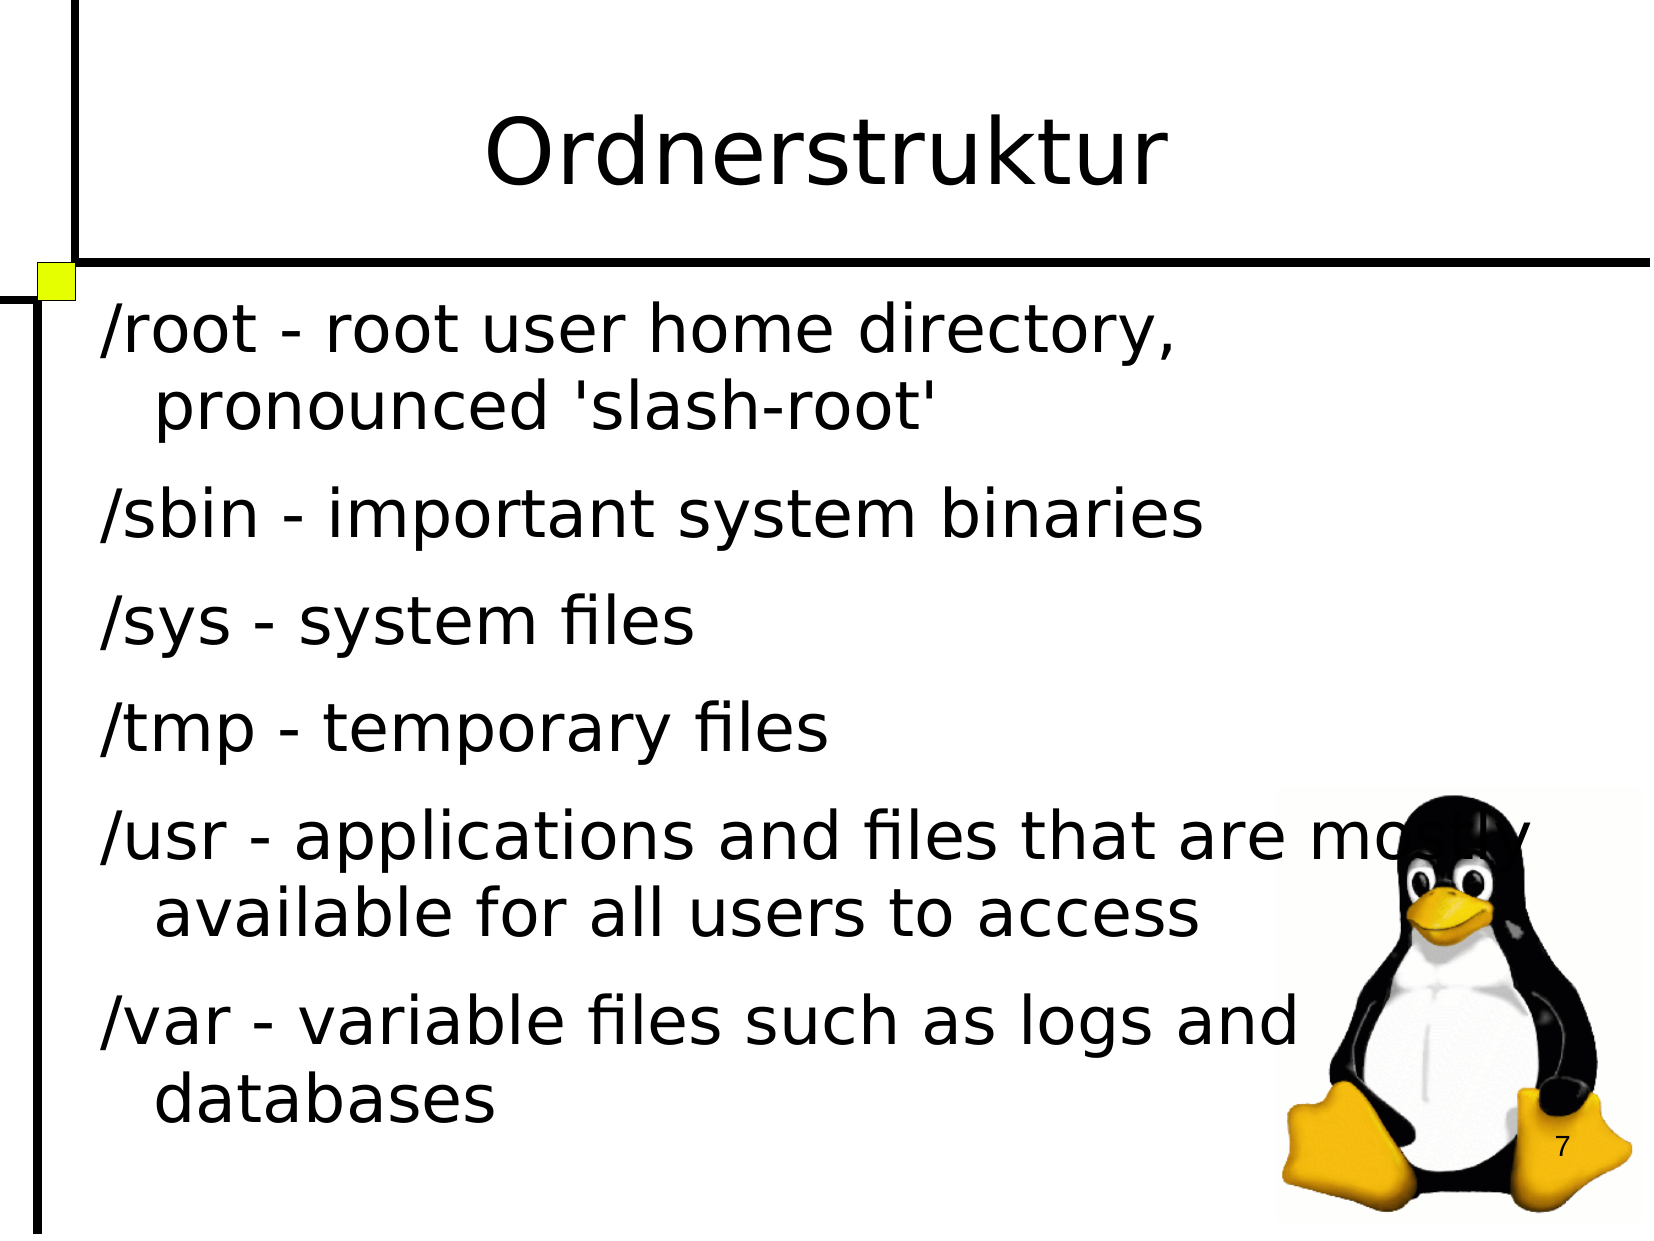

# Ordnerstruktur
/root - root user home directory, pronounced 'slash-root'
/sbin - important system binaries
/sys - system files
/tmp - temporary files
/usr - applications and files that are mostly available for all users to access
/var - variable files such as logs and databases
7